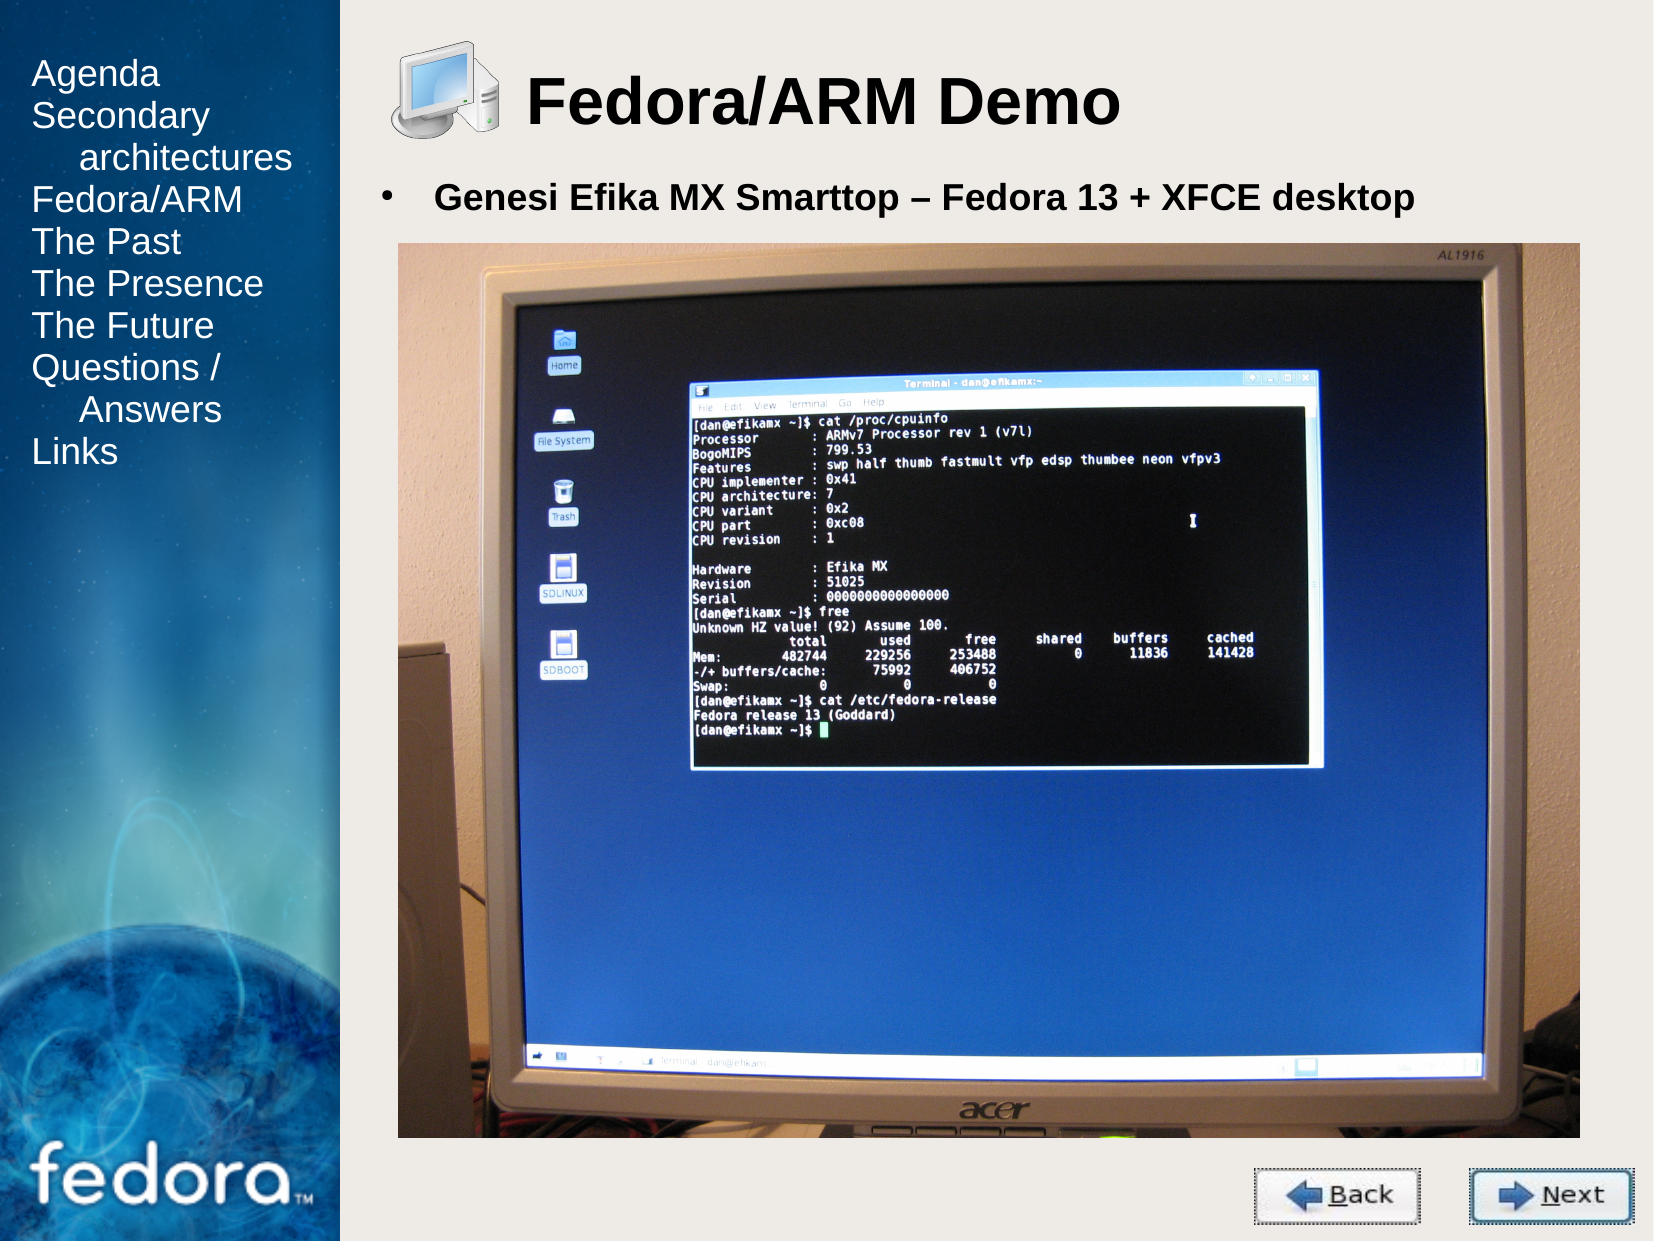

Agenda
Secondary architectures
Fedora/ARM
The Past
The Presence
The Future
Questions / Answers
Links
# Agenda
Fedora/ARM Demo
Genesi Efika MX Smarttop – Fedora 13 + XFCE desktop